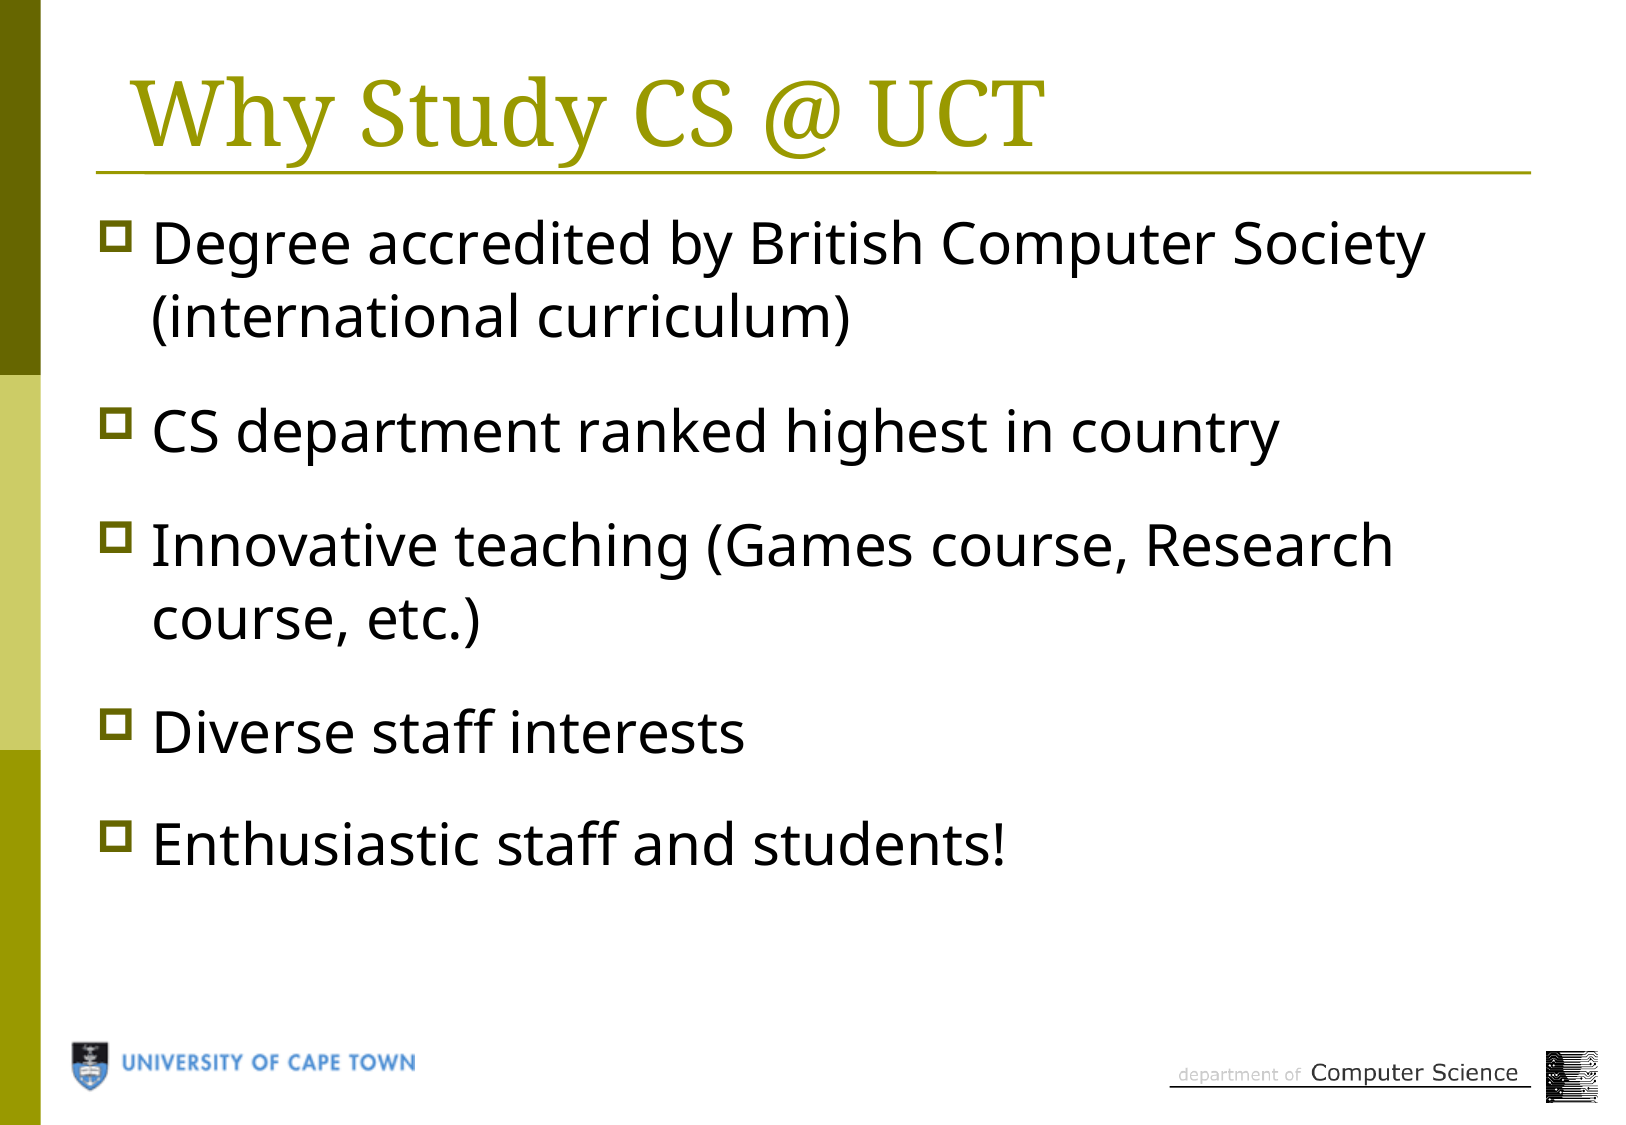

# Why Study CS @ UCT
Degree accredited by British Computer Society (international curriculum)
CS department ranked highest in country
Innovative teaching (Games course, Research course, etc.)
Diverse staff interests
Enthusiastic staff and students!